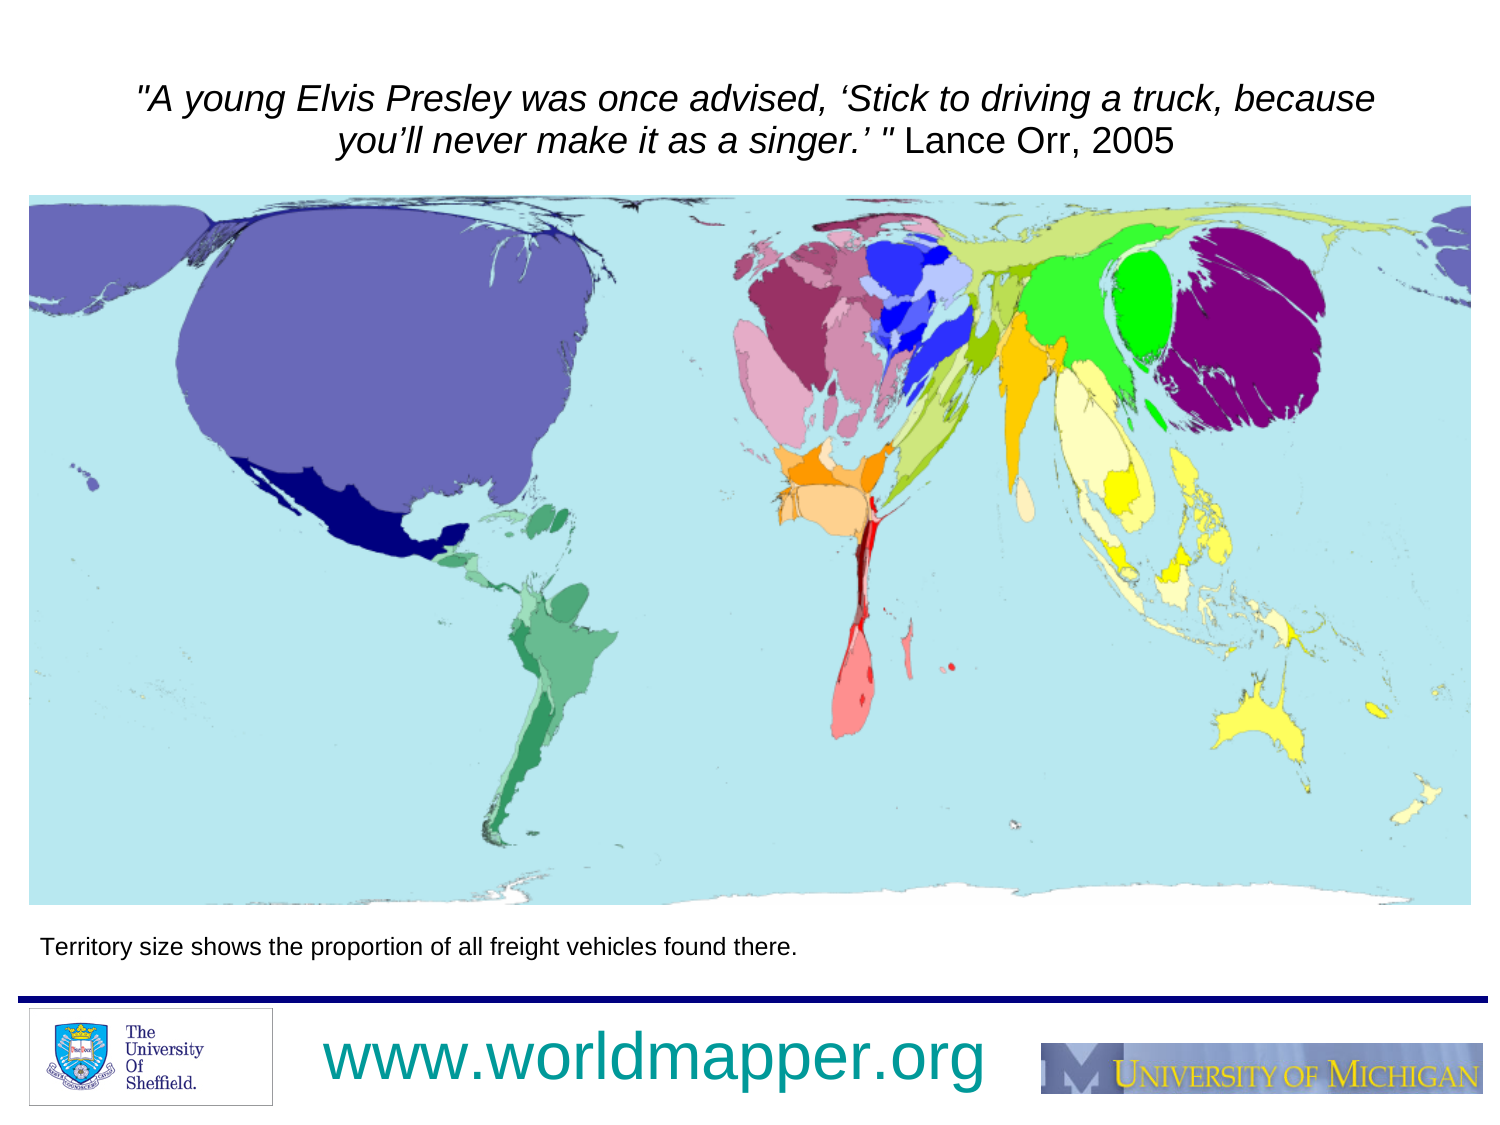

# "A young Elvis Presley was once advised, ‘Stick to driving a truck, because you’ll never make it as a singer.’ " Lance Orr, 2005
Territory size shows the proportion of all freight vehicles found there.